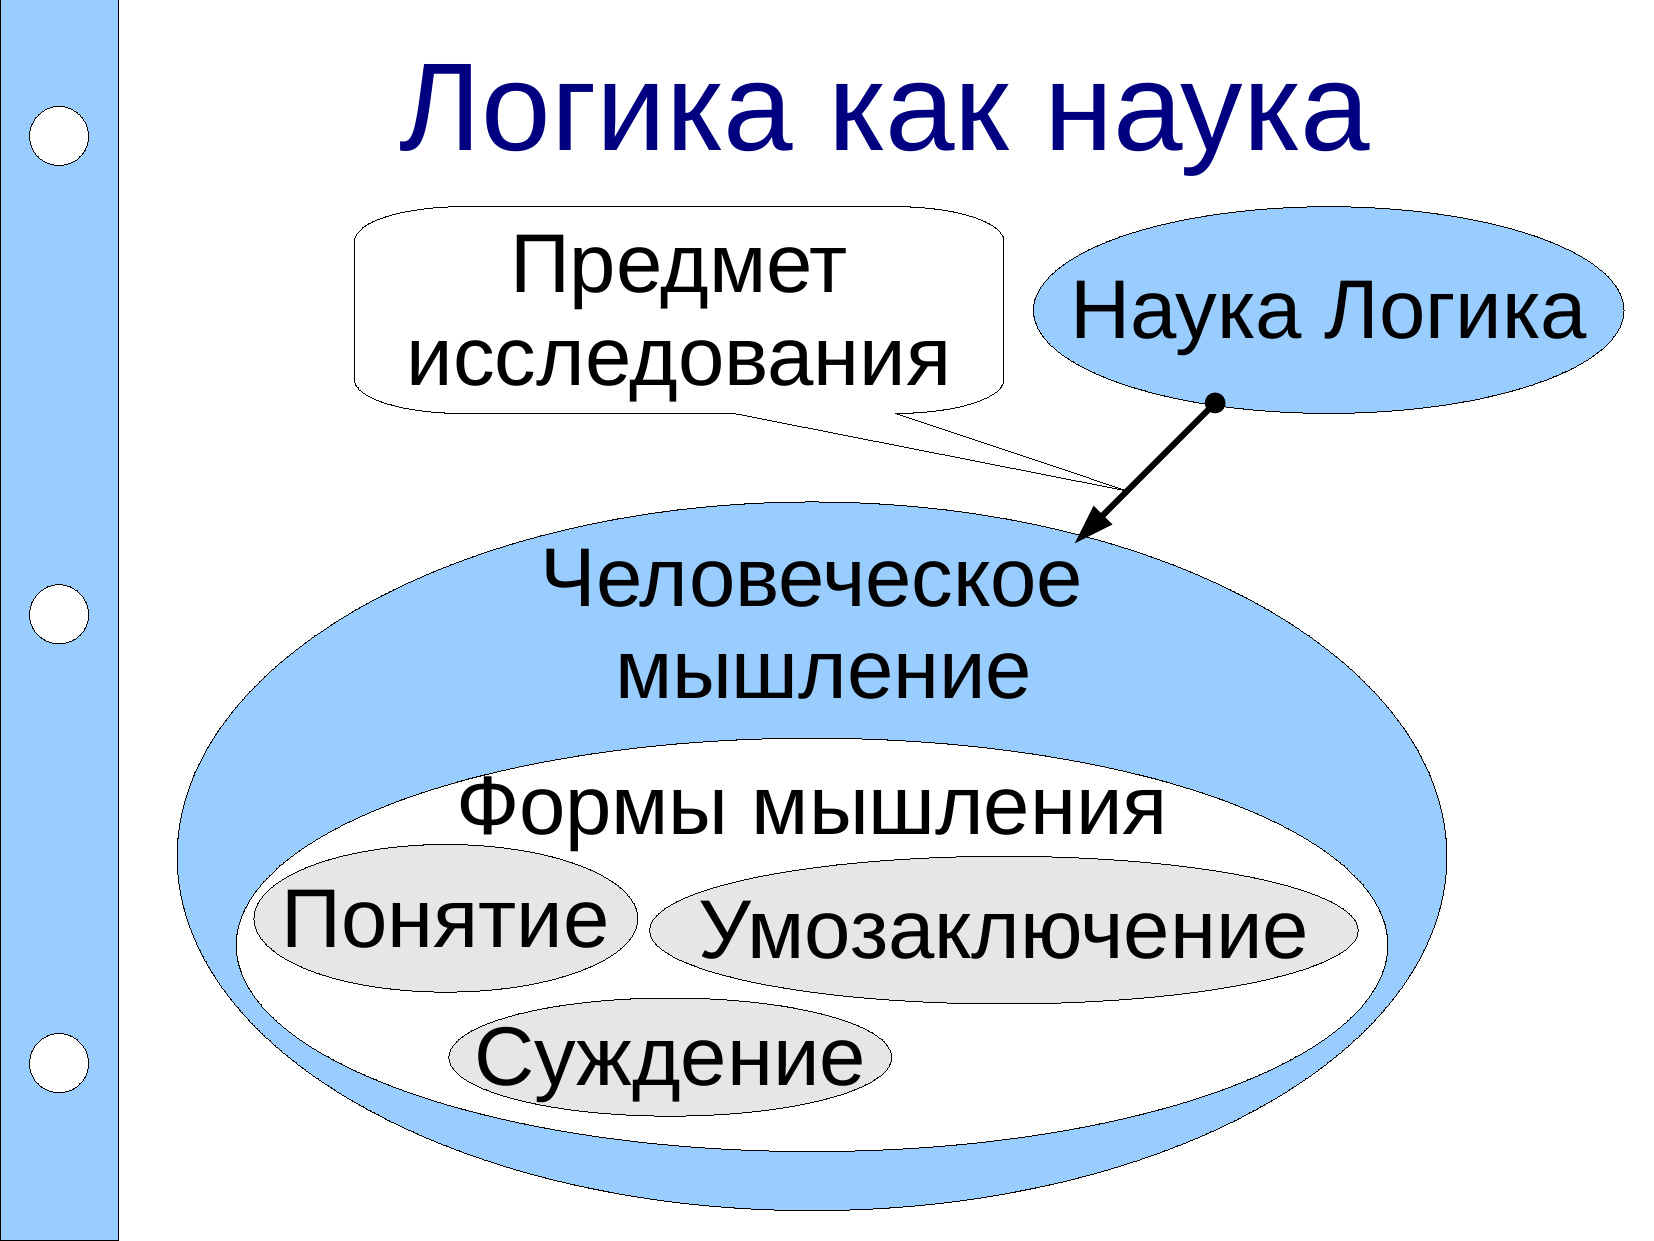

Логика как наука
Предмет исследования
Наука Логика
Человеческое
 мышление
Формы мышления
Понятие
Умозаключение
Суждение